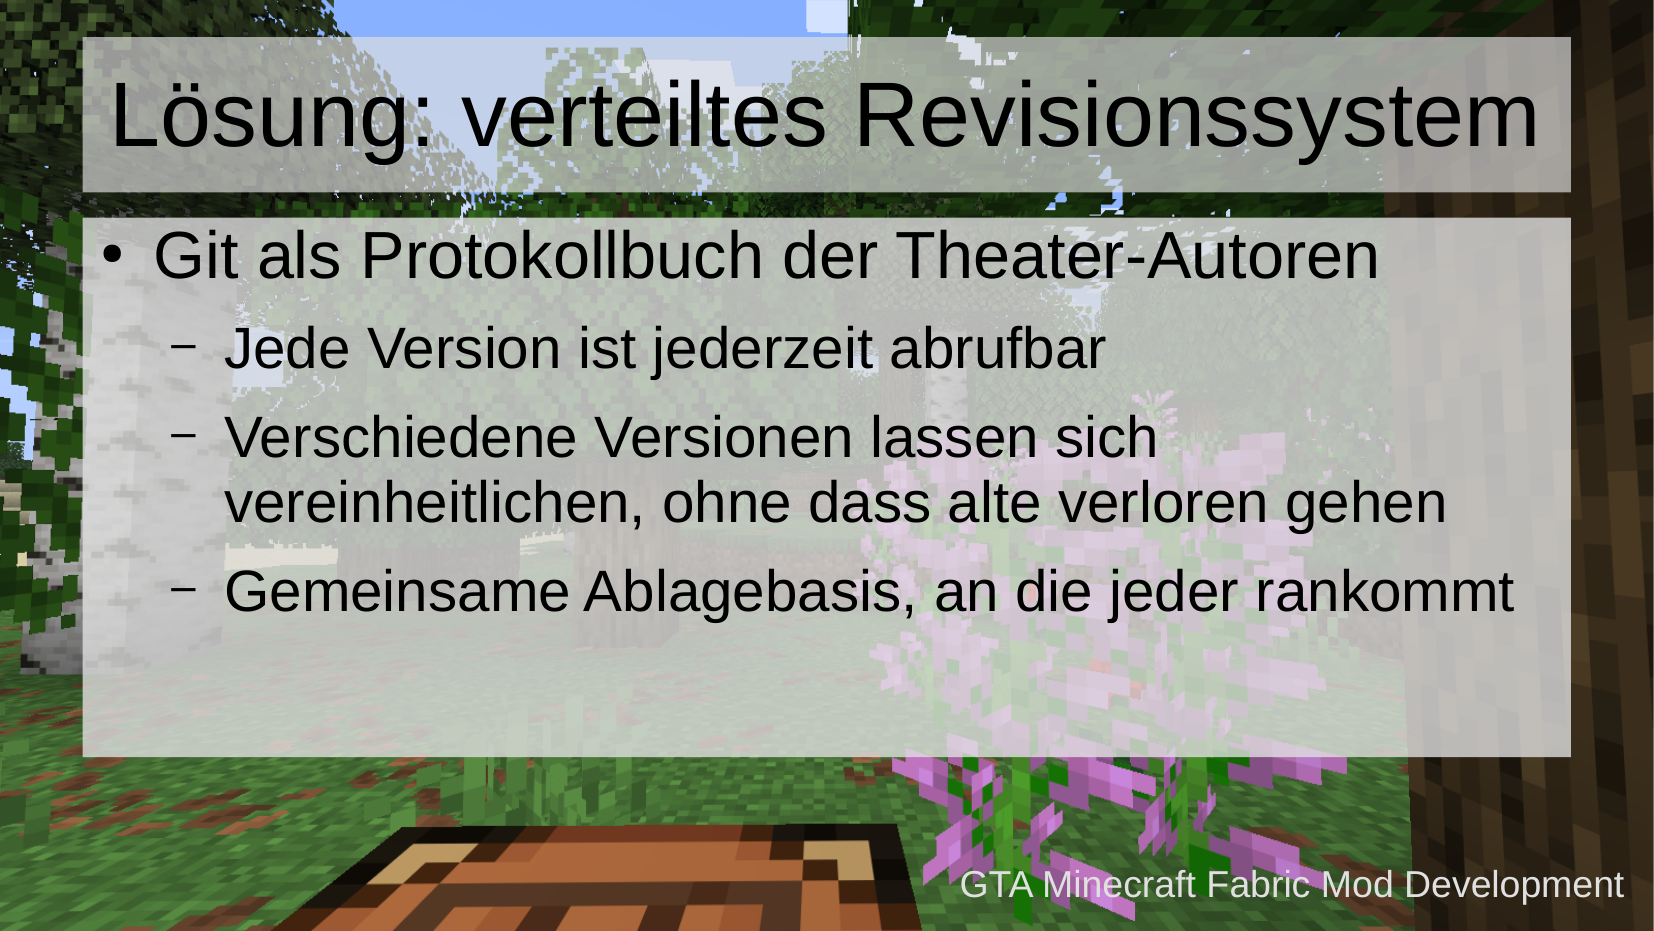

# Lösung: verteiltes Revisionssystem
Git als Protokollbuch der Theater-Autoren
Jede Version ist jederzeit abrufbar
Verschiedene Versionen lassen sich vereinheitlichen, ohne dass alte verloren gehen
Gemeinsame Ablagebasis, an die jeder rankommt